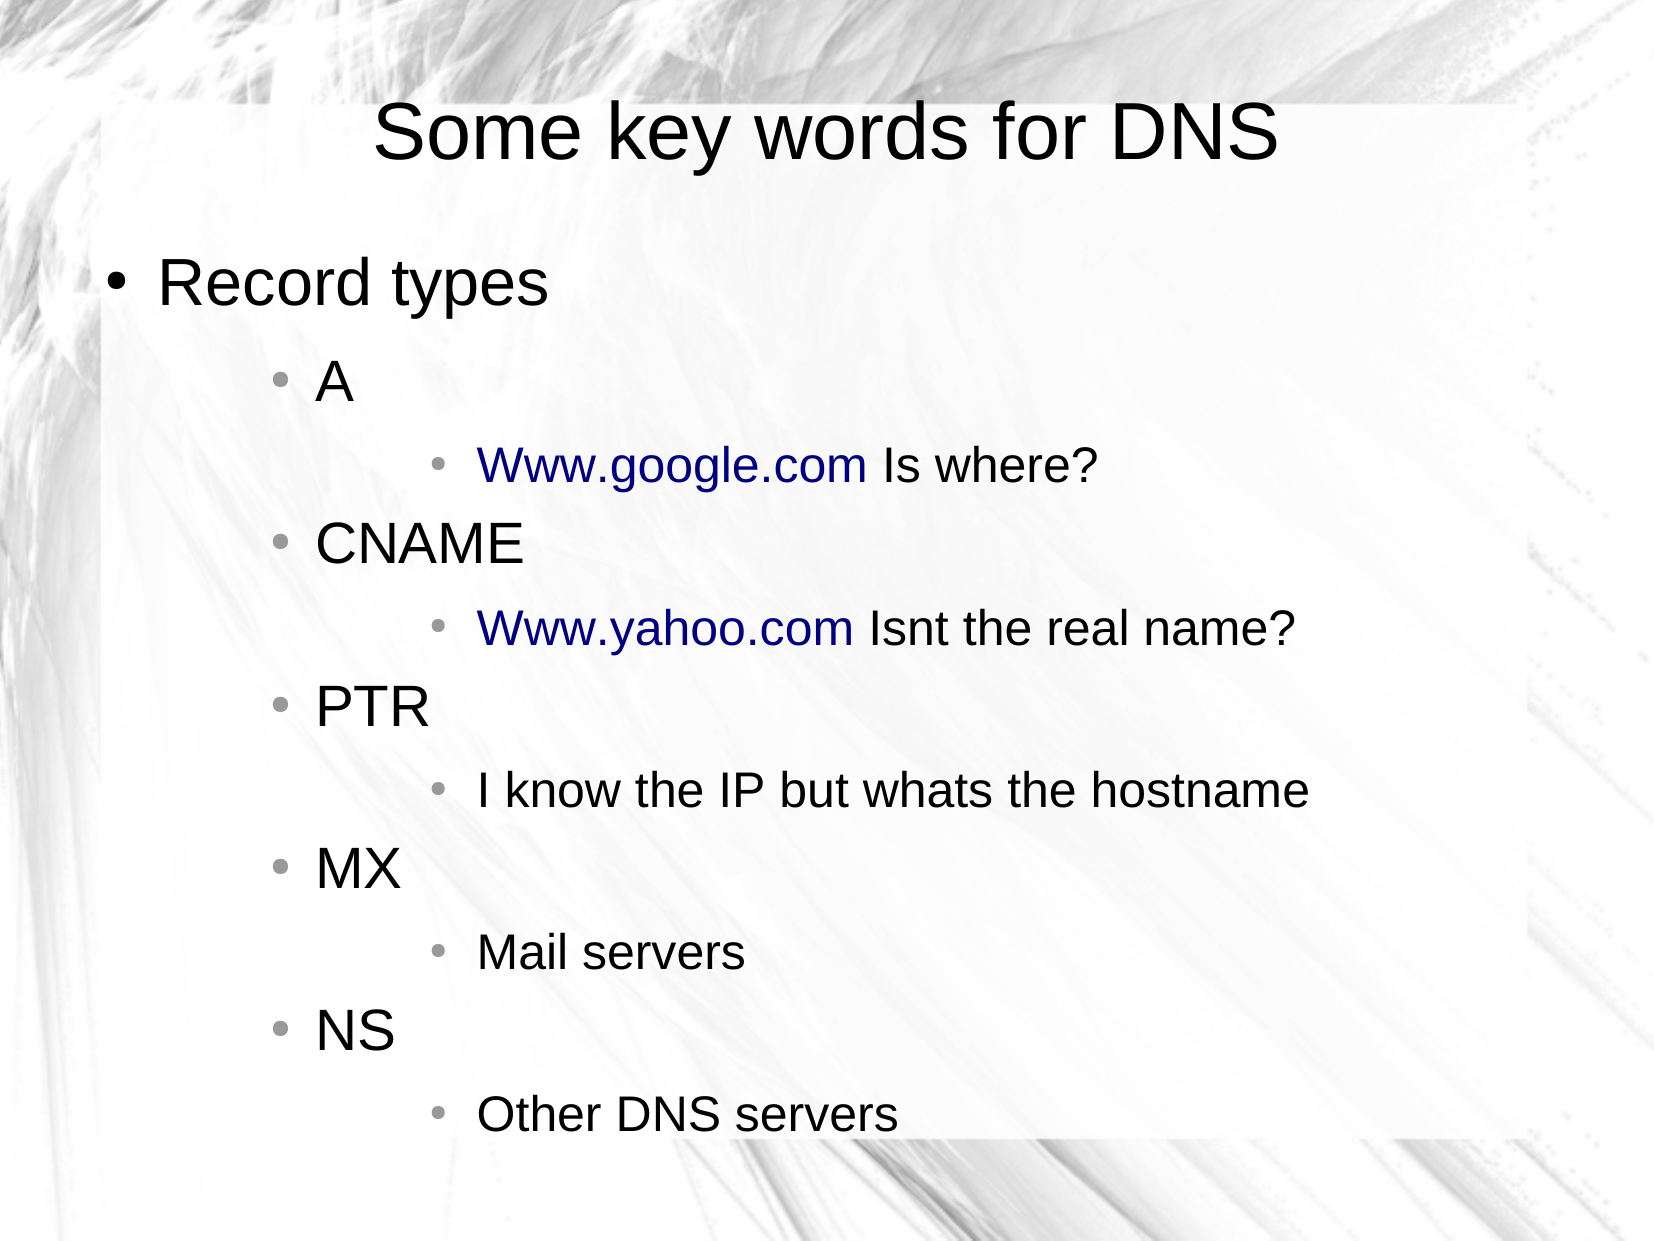

# Some key words for DNS
Record types
A
Www.google.com Is where?
CNAME
Www.yahoo.com Isnt the real name?
PTR
I know the IP but whats the hostname
MX
Mail servers
NS
Other DNS servers